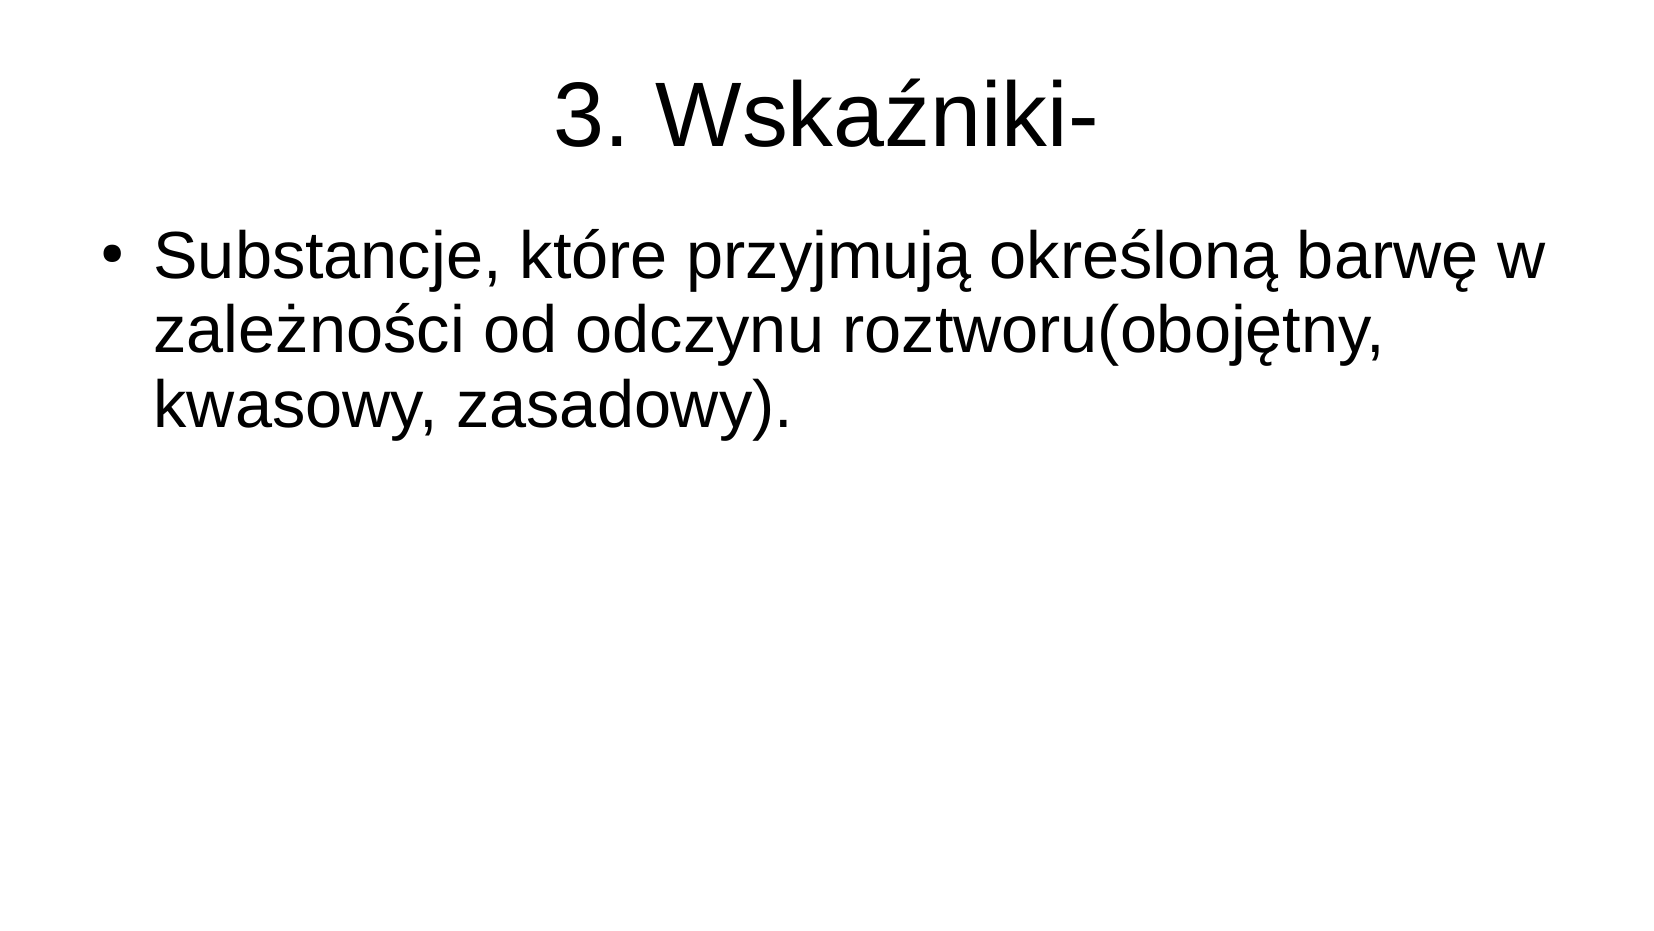

# 3. Wskaźniki-
Substancje, które przyjmują określoną barwę w zależności od odczynu roztworu(obojętny, kwasowy, zasadowy).